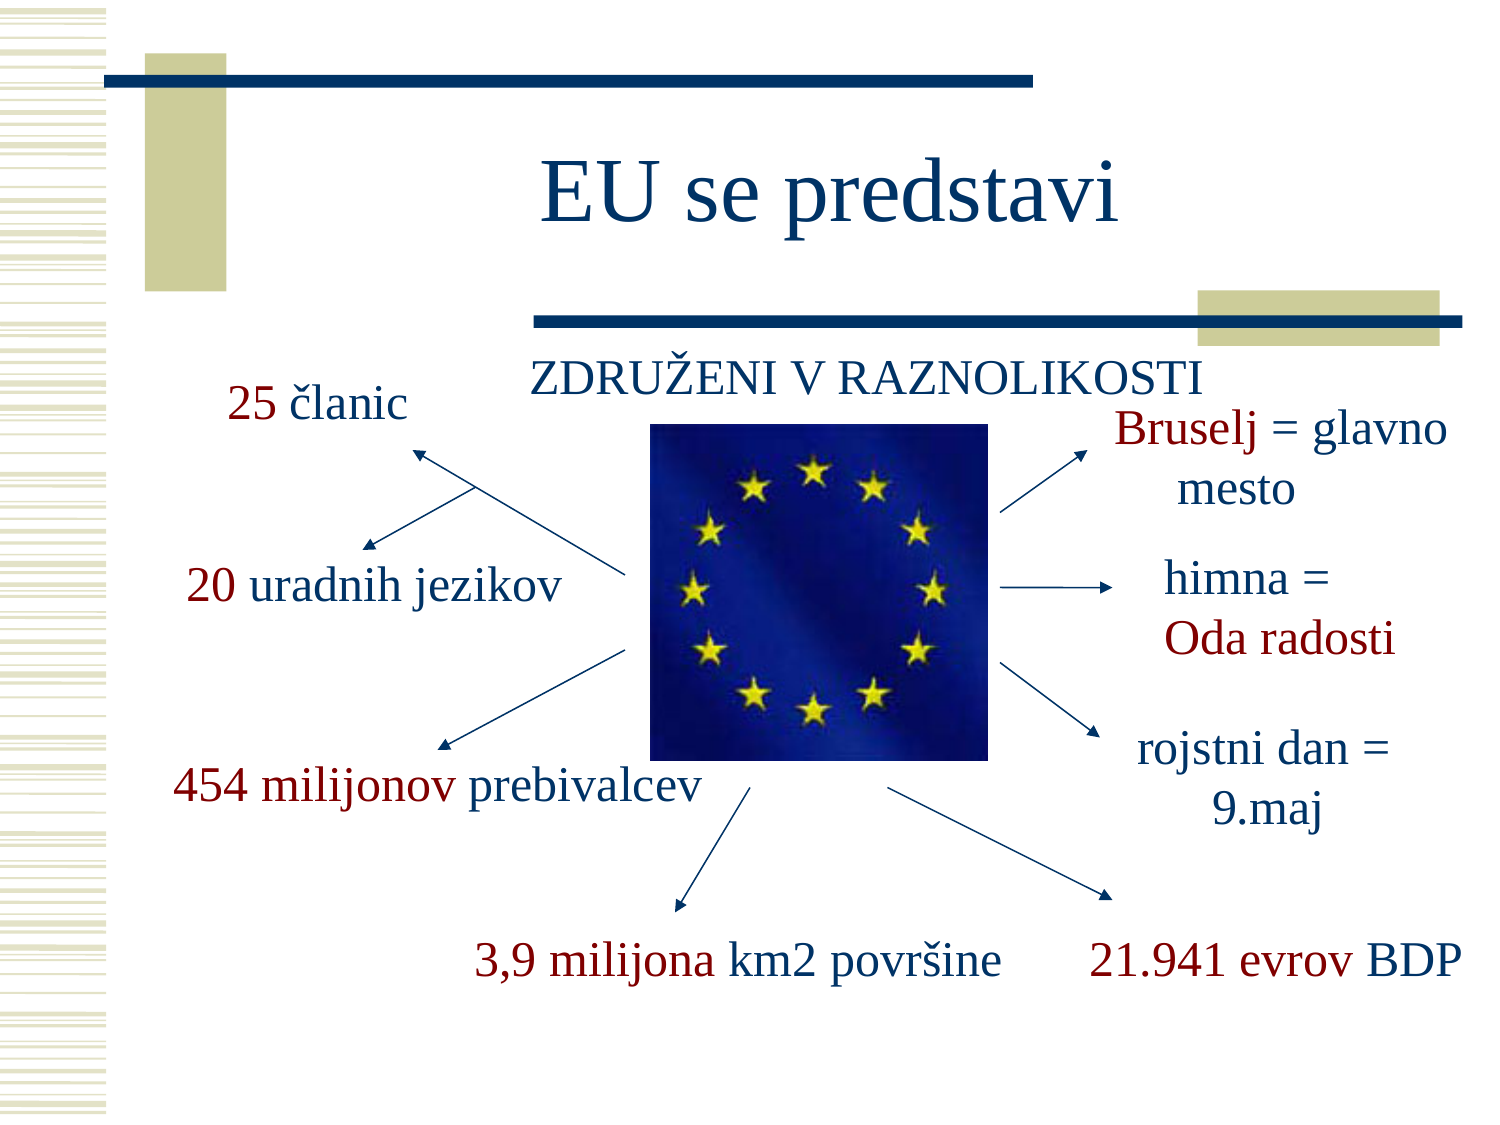

# EU se predstavi
ZDRUŽENI V RAZNOLIKOSTI
25 članic
Bruselj = glavno
 mesto
himna =
Oda radosti
20 uradnih jezikov
rojstni dan =
 9.maj
454 milijonov prebivalcev
3,9 milijona km2 površine
21.941 evrov BDP